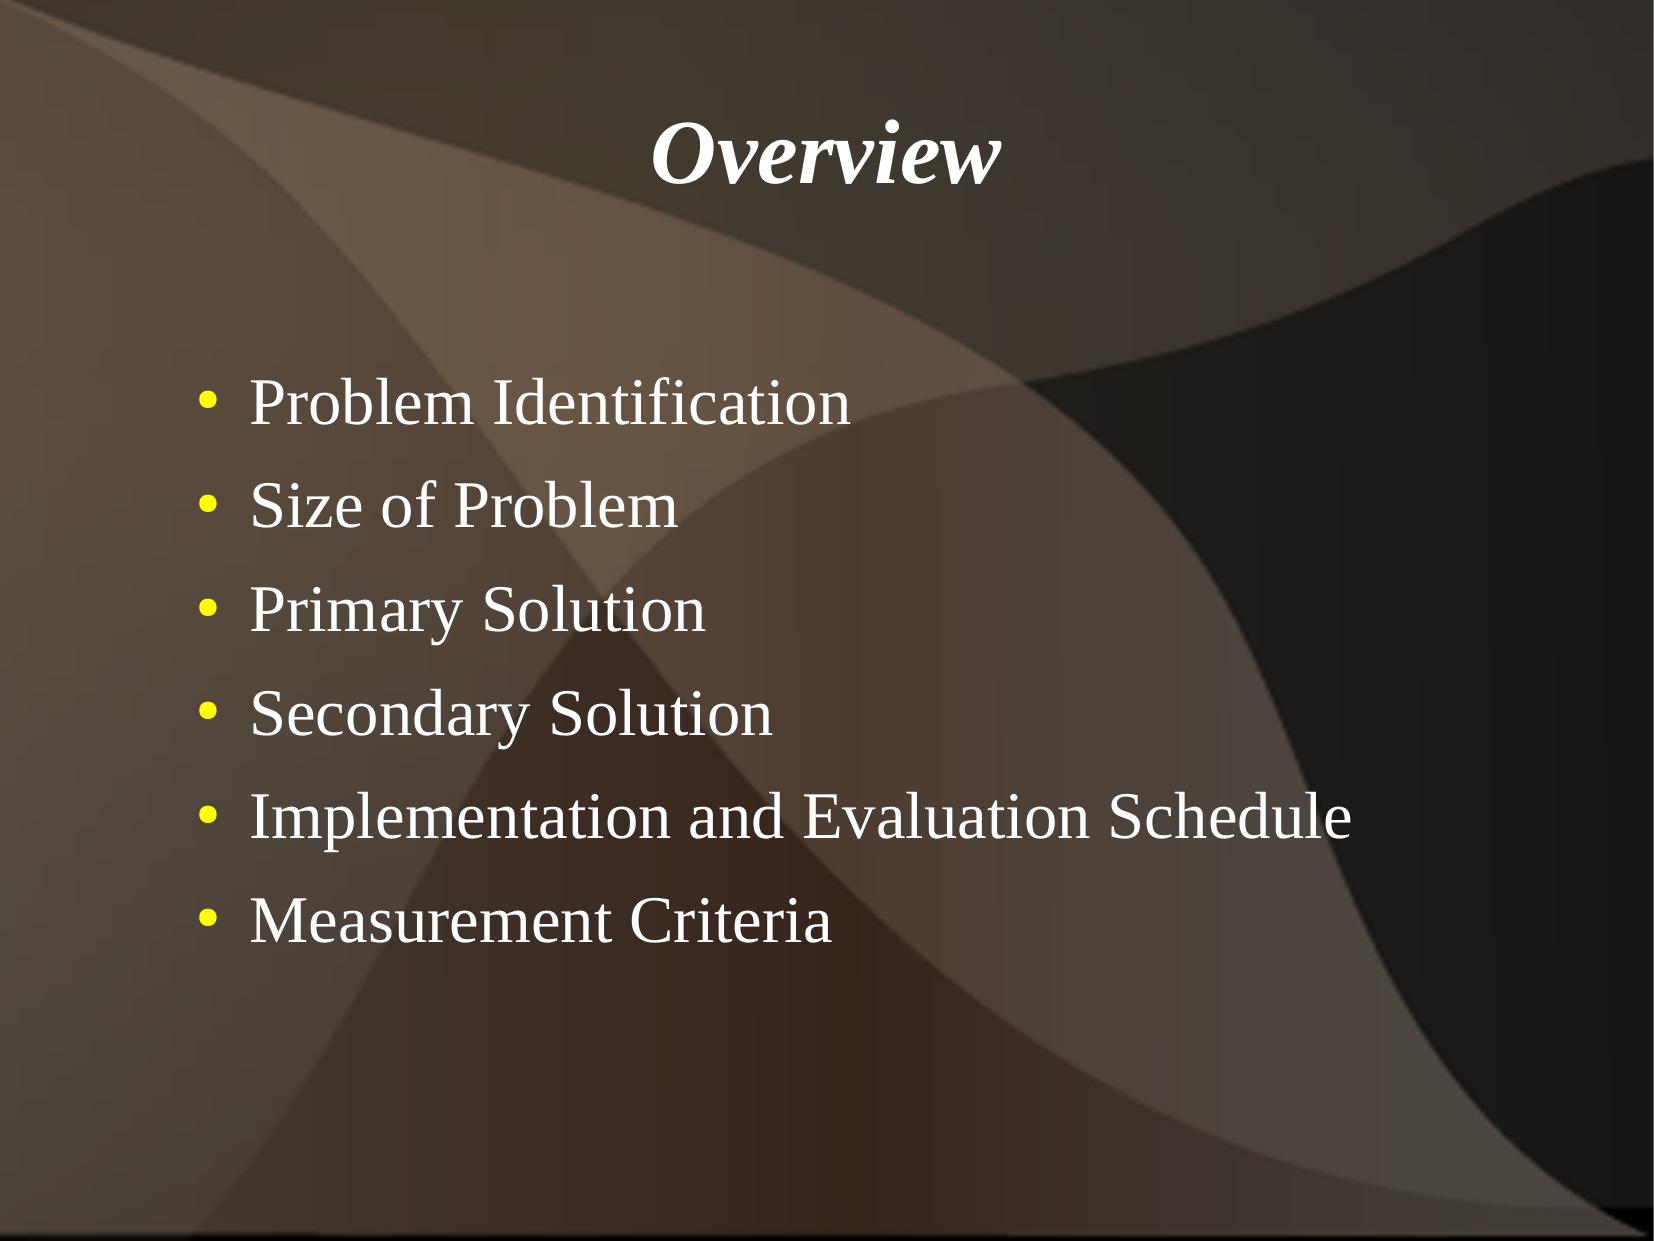

# Overview
Problem Identification
Size of Problem
Primary Solution
Secondary Solution
Implementation and Evaluation Schedule
Measurement Criteria